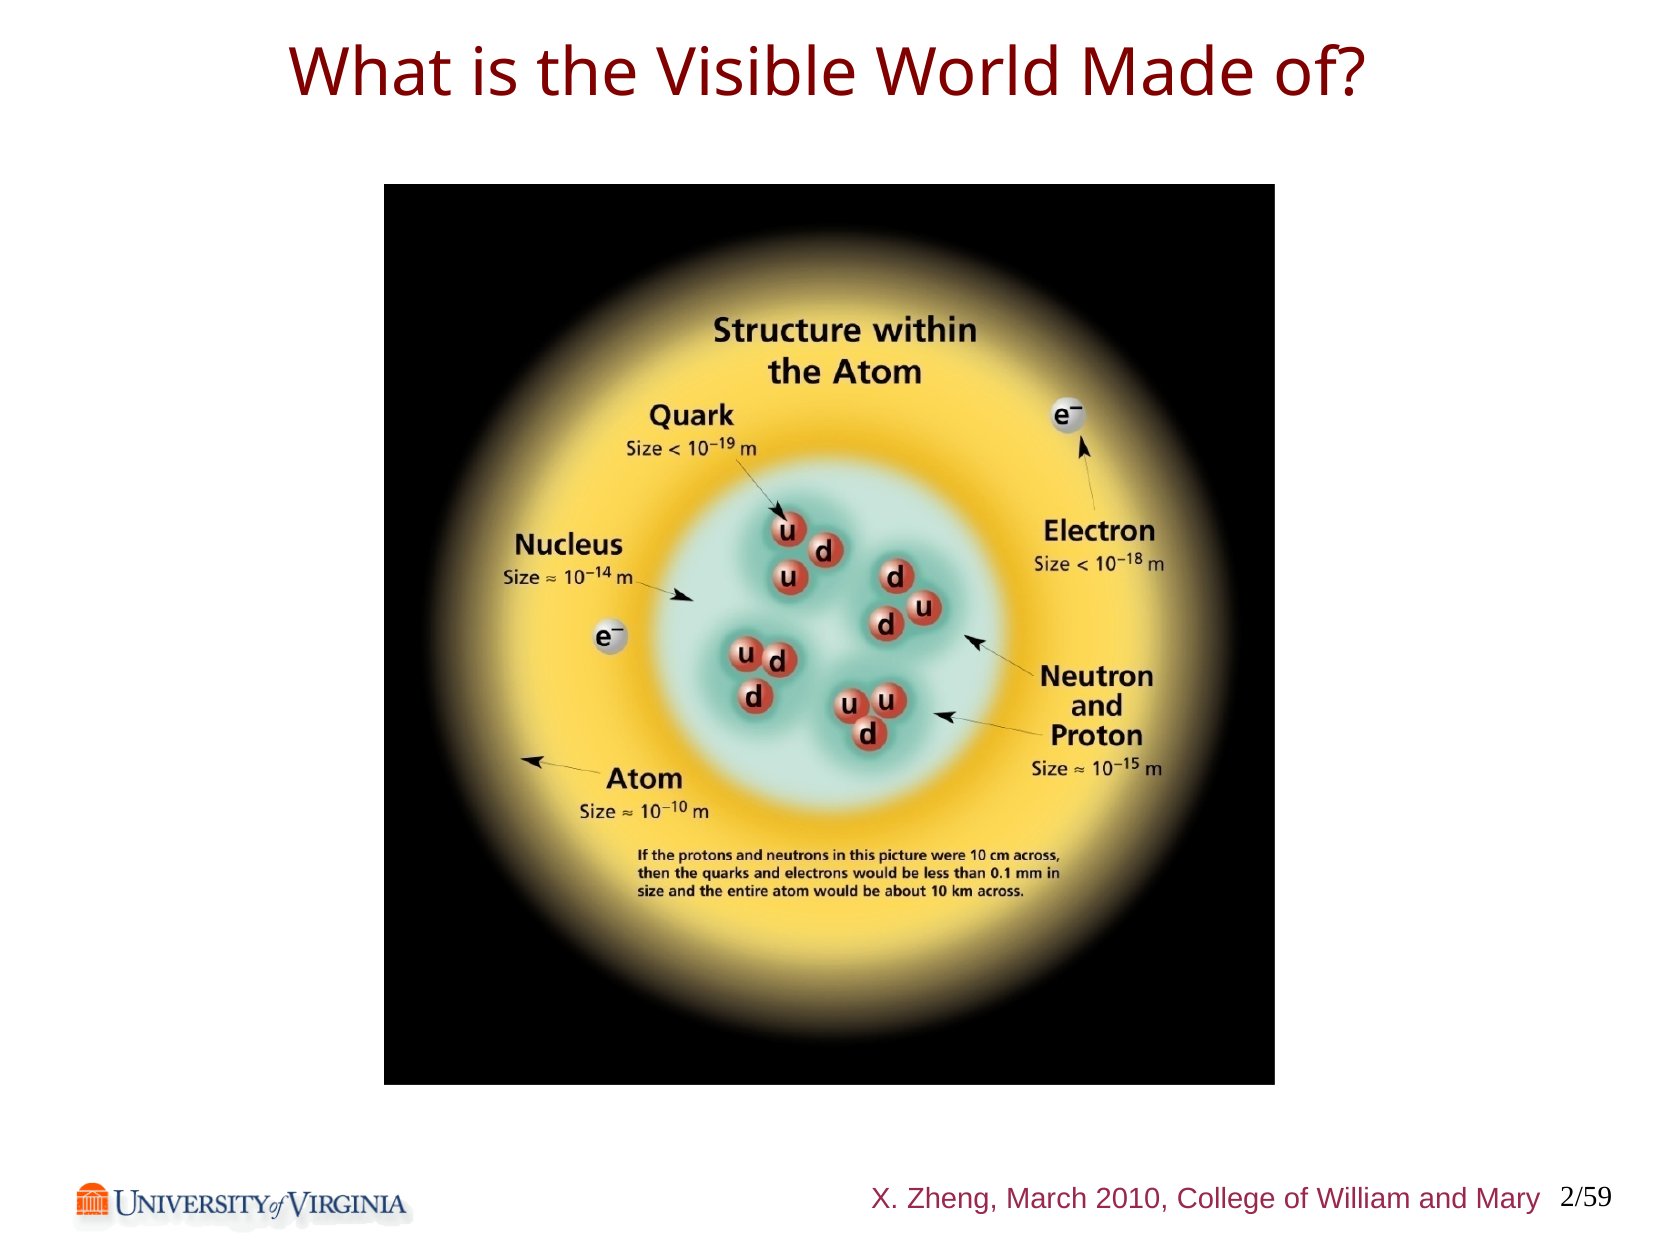

# What is the Visible World Made of?